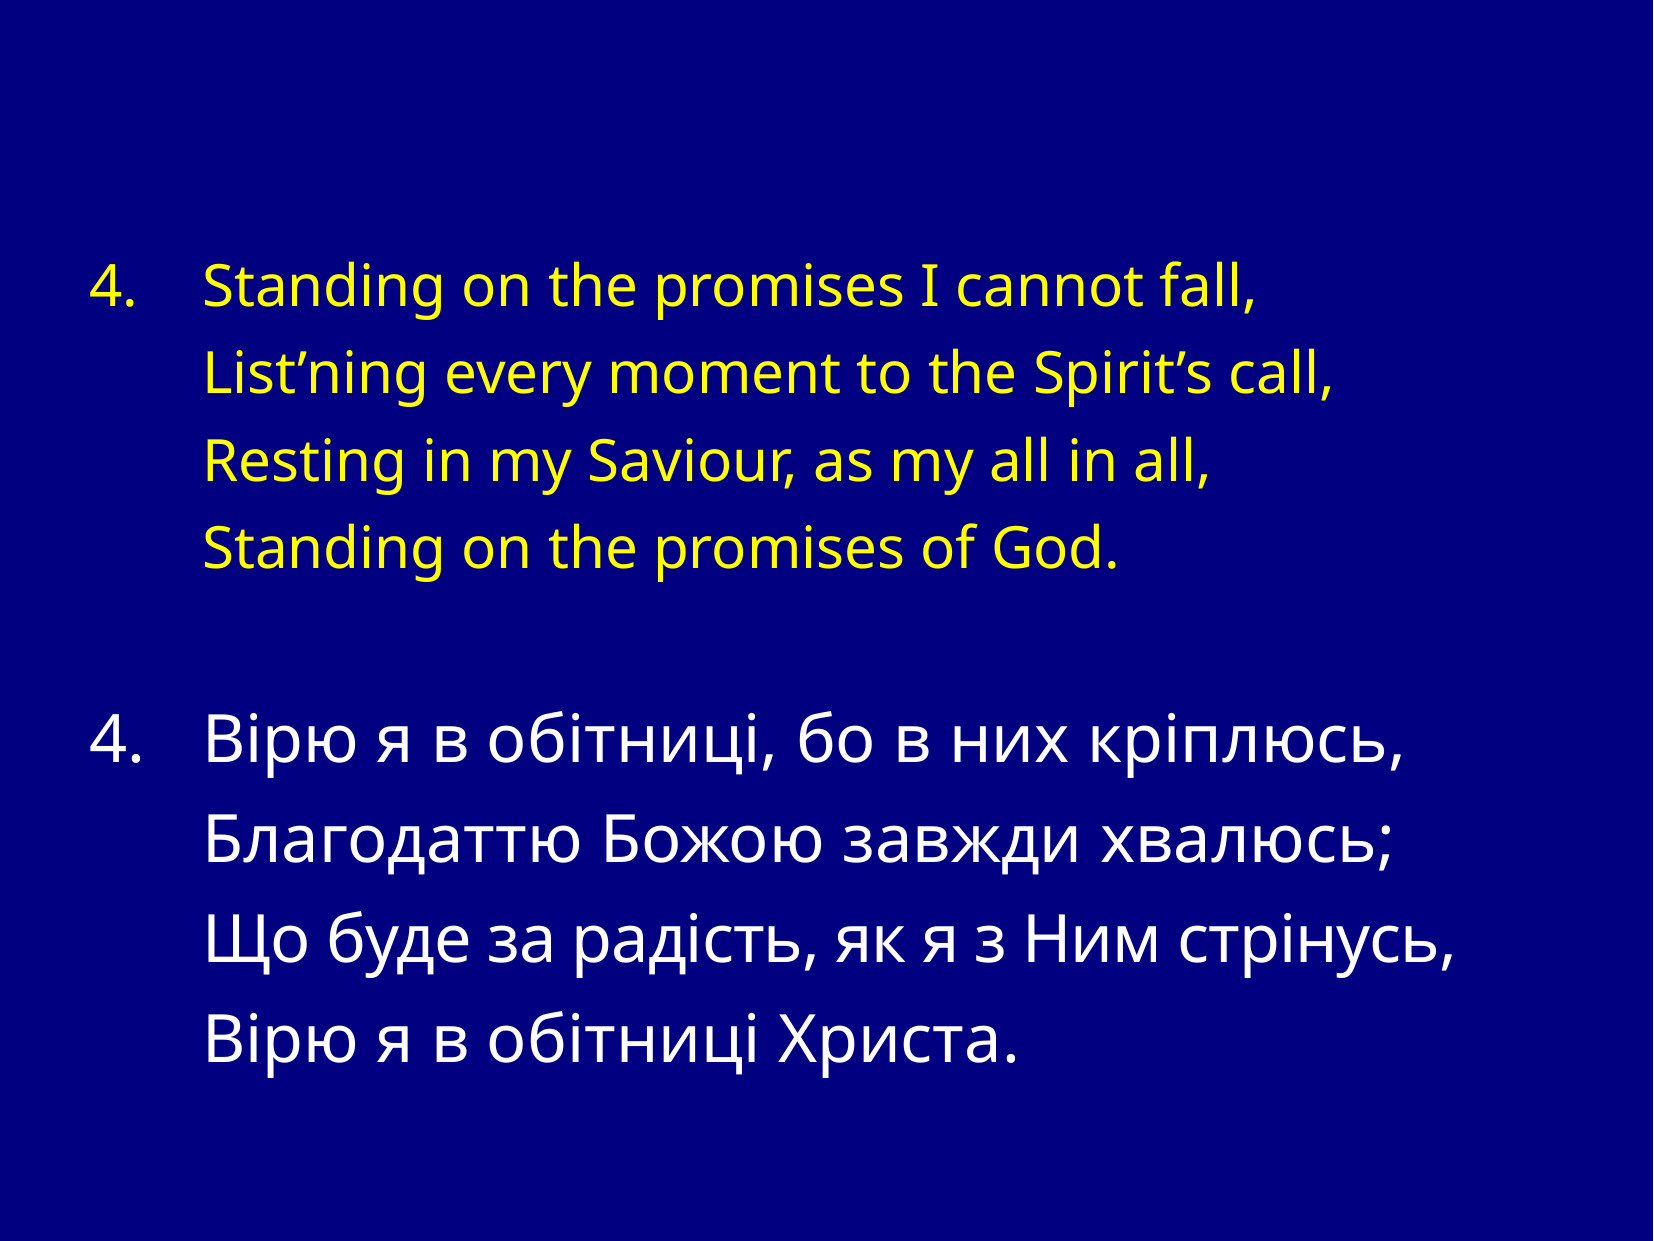

4.	Standing on the promises I cannot fall,
	List’ning every moment to the Spirit’s call,
	Resting in my Saviour, as my all in all,
	Standing on the promises of God.
4.	Вірю я в обітниці, бо в них кріплюсь,
	Благодаттю Божою завжди хвалюсь;
	Що буде за радість, як я з Ним стрінусь,
	Вірю я в обітниці Христа.